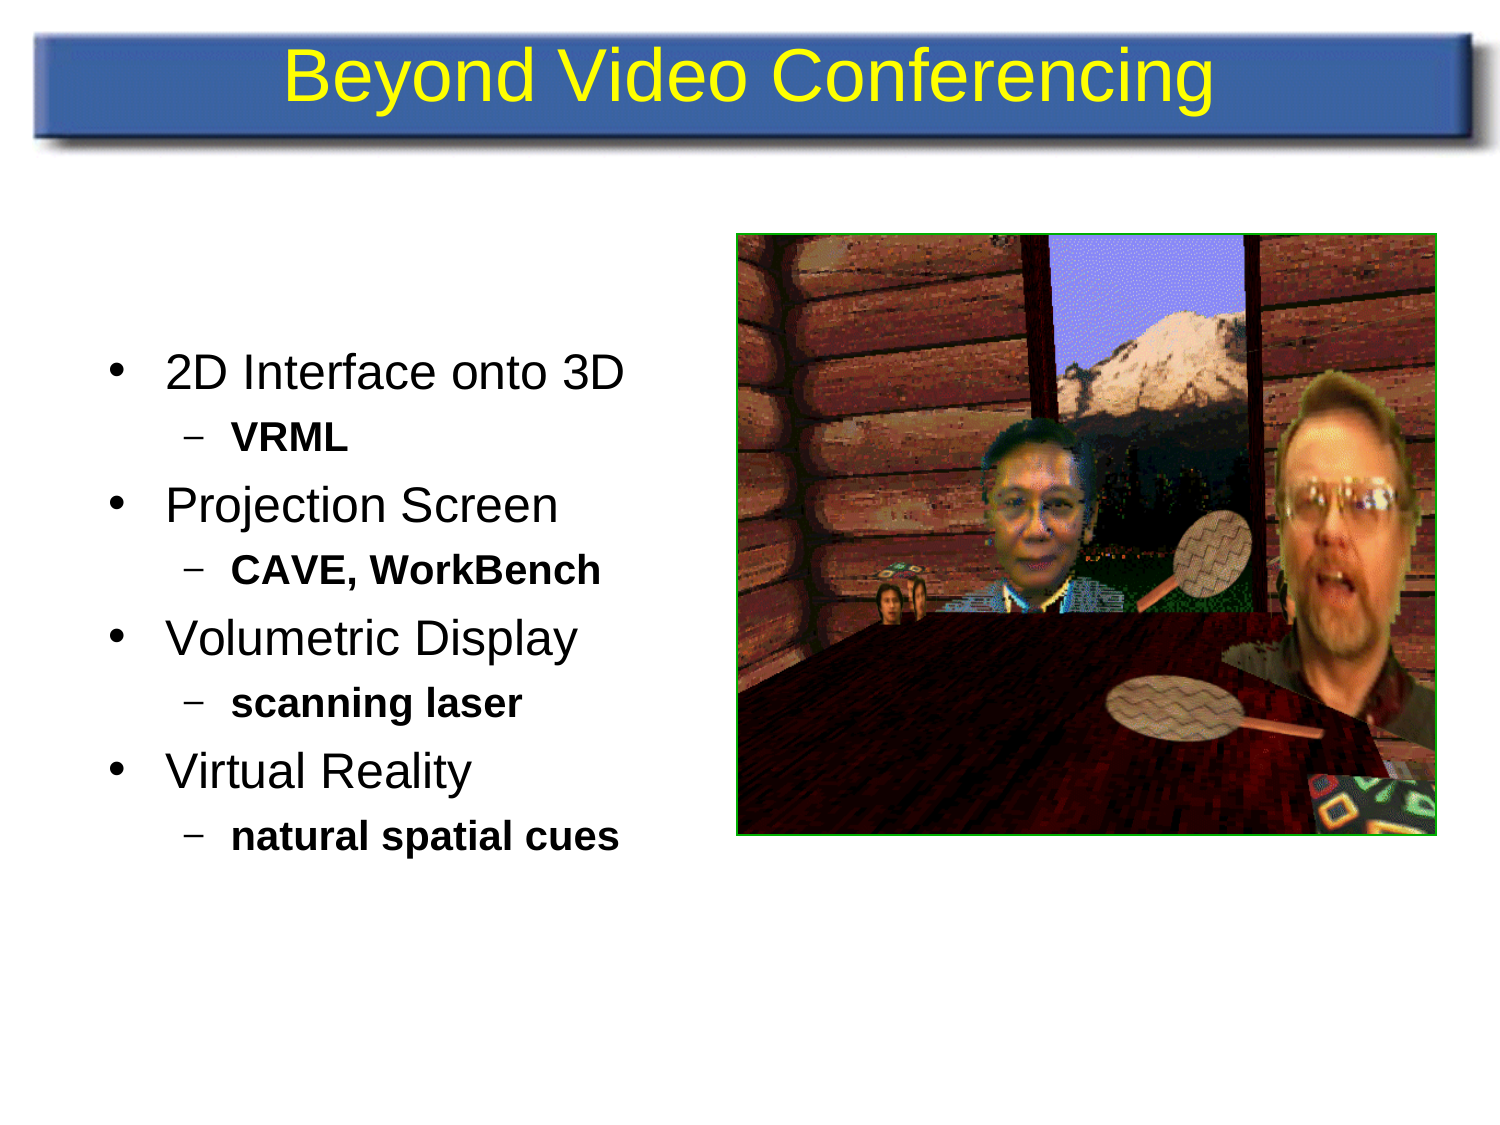

# Beyond Video Conferencing
2D Interface onto 3D
VRML
Projection Screen
CAVE, WorkBench
Volumetric Display
scanning laser
Virtual Reality
natural spatial cues